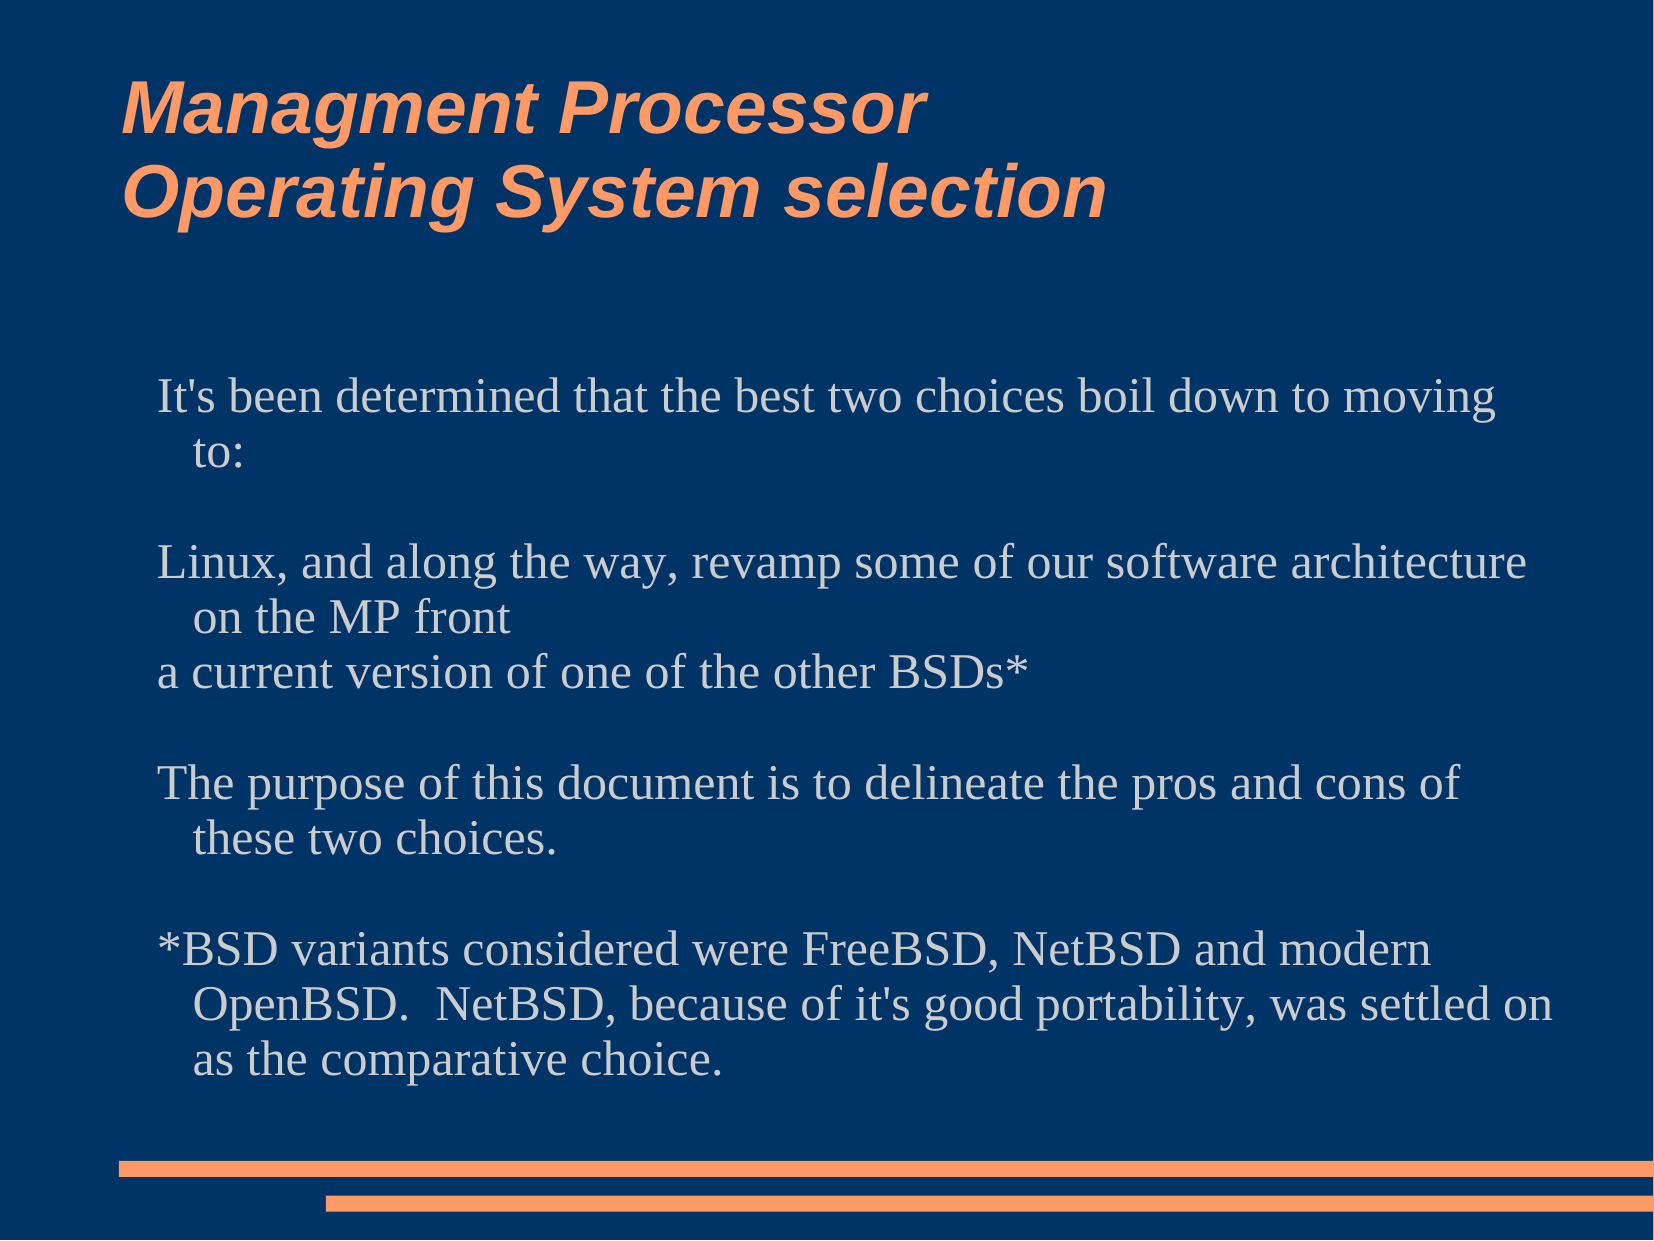

# Managment Processor Operating System selection
It's been determined that the best two choices boil down to moving to:
Linux, and along the way, revamp some of our software architecture on the MP front
a current version of one of the other BSDs*
The purpose of this document is to delineate the pros and cons of these two choices.
*BSD variants considered were FreeBSD, NetBSD and modern OpenBSD. NetBSD, because of it's good portability, was settled on as the comparative choice.